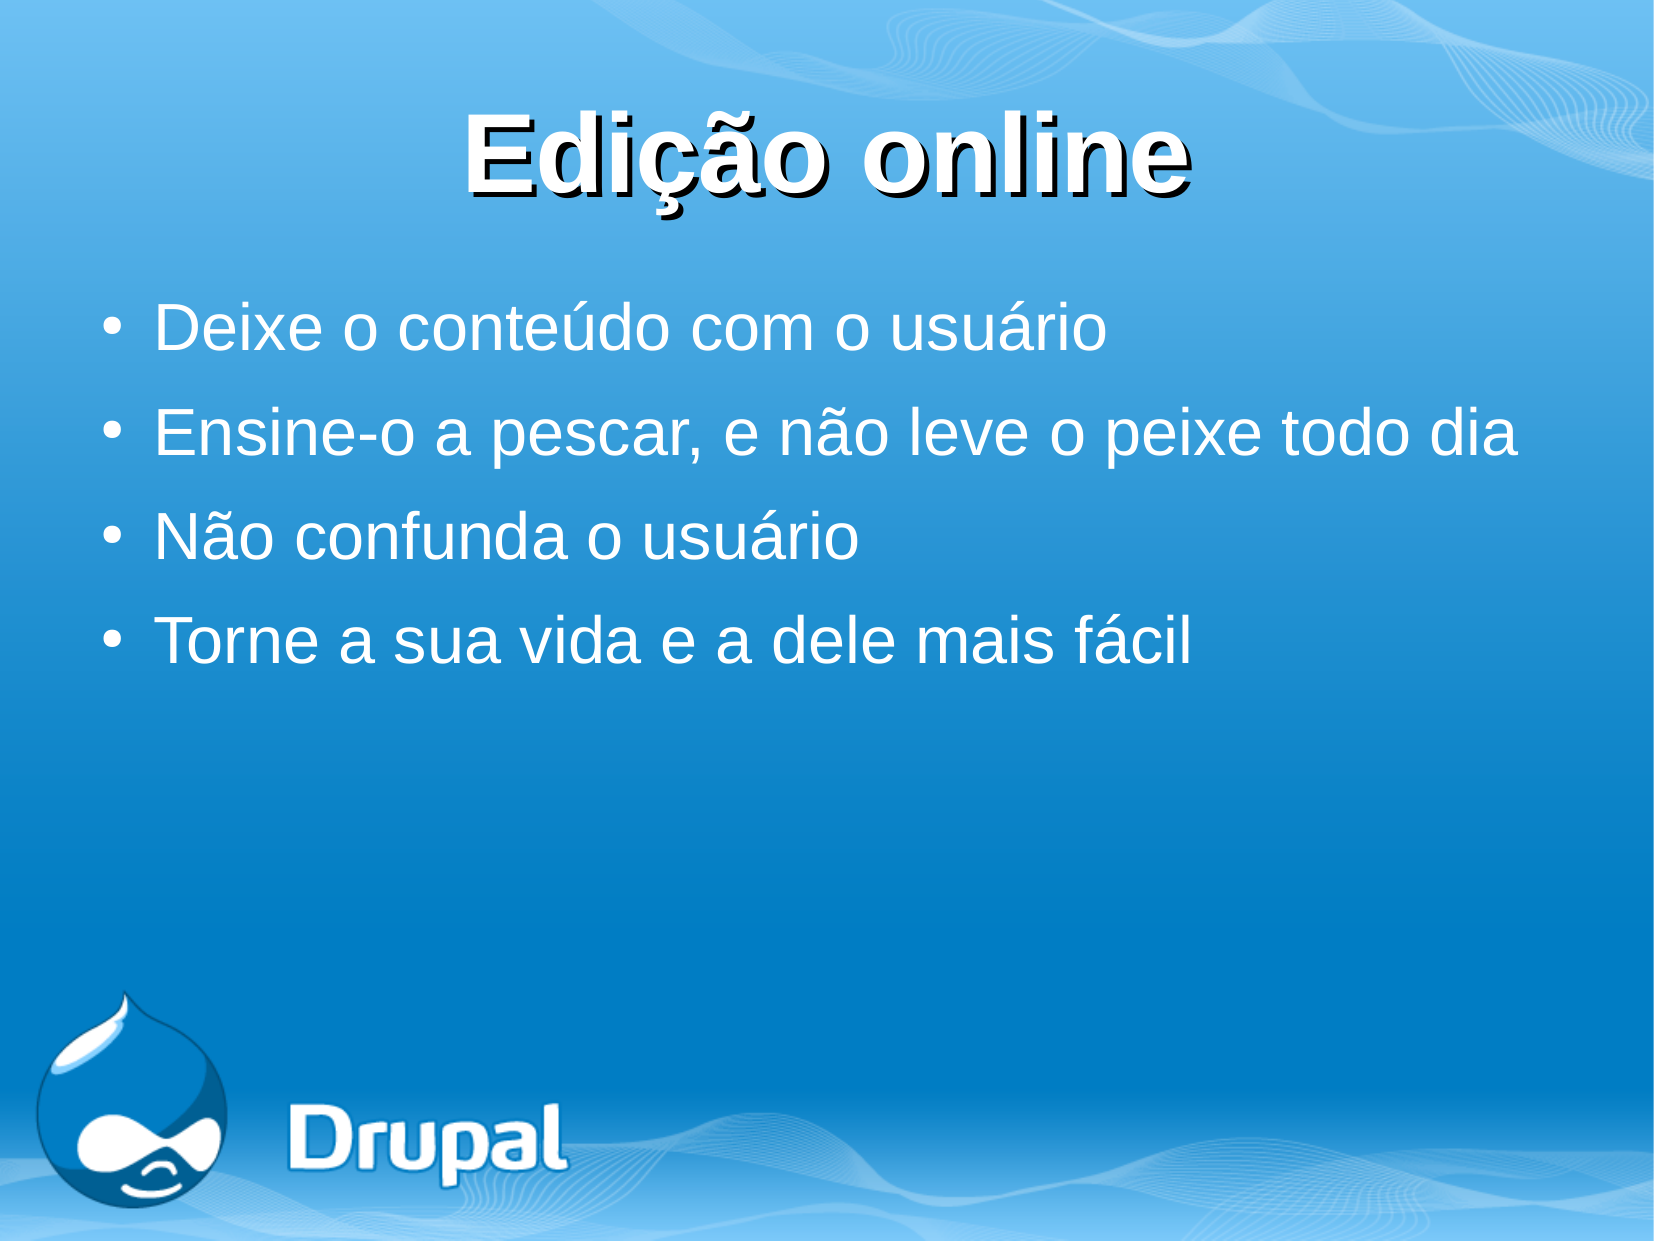

# Edição online
Deixe o conteúdo com o usuário
Ensine-o a pescar, e não leve o peixe todo dia
Não confunda o usuário
Torne a sua vida e a dele mais fácil